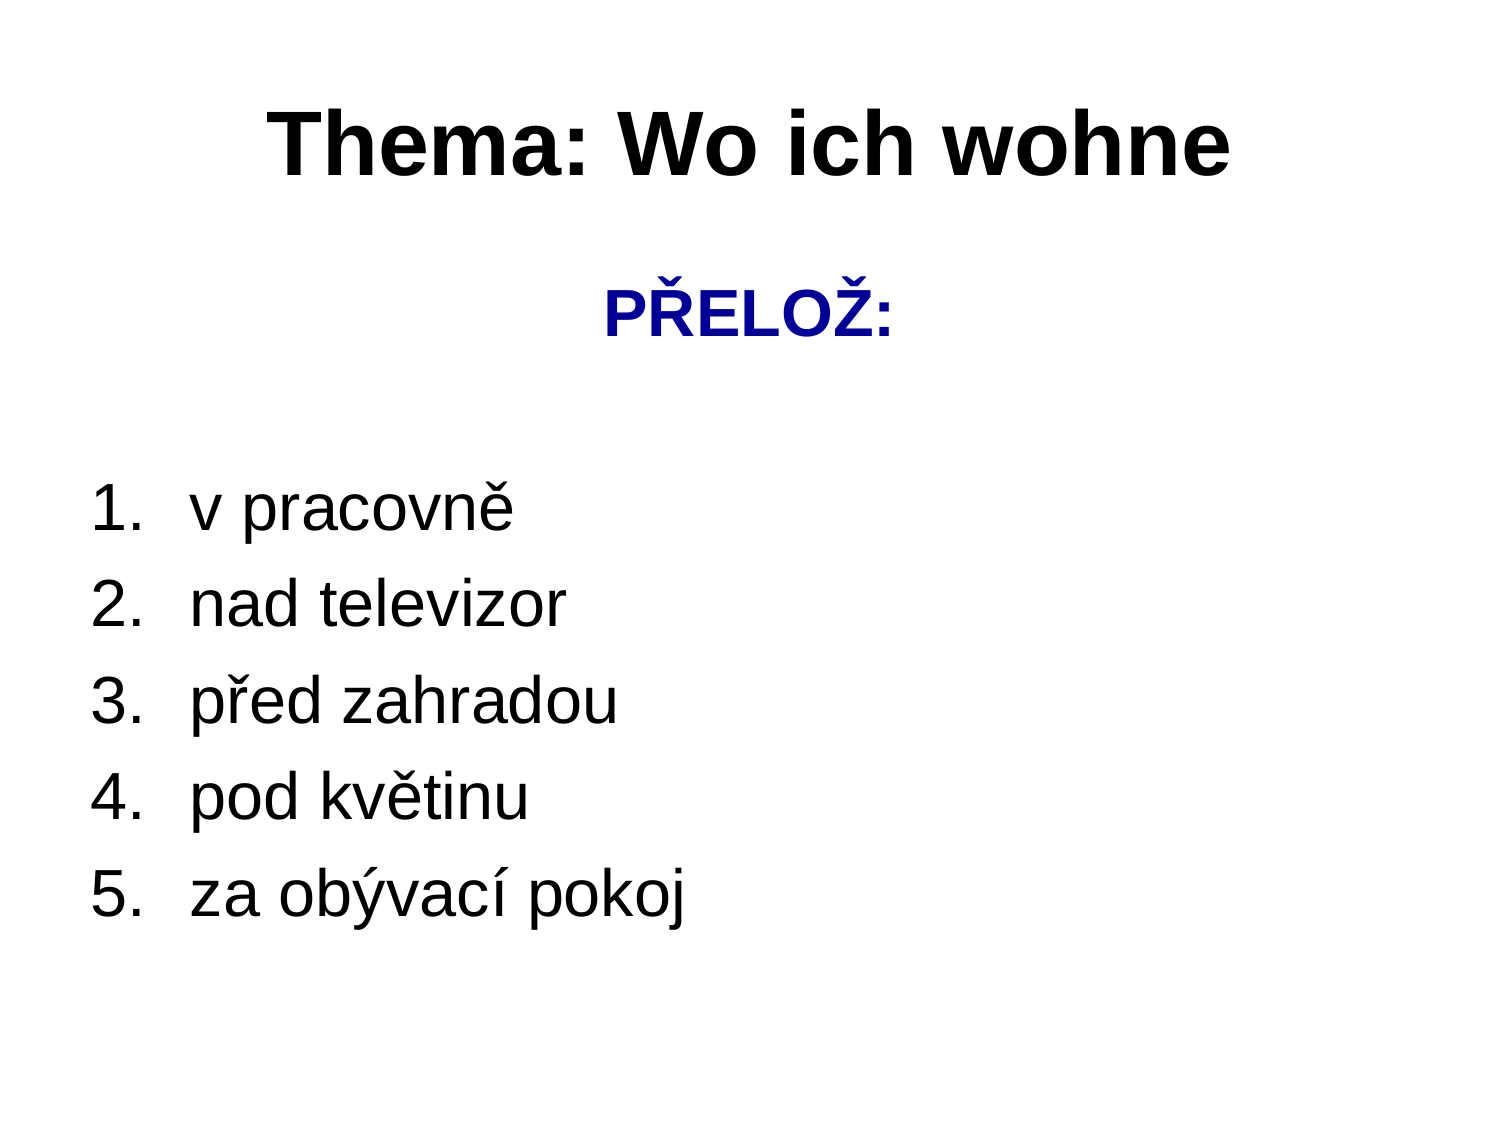

# Thema: Wo ich wohne
PŘELOŽ:
v pracovně
nad televizor
před zahradou
pod květinu
za obývací pokoj